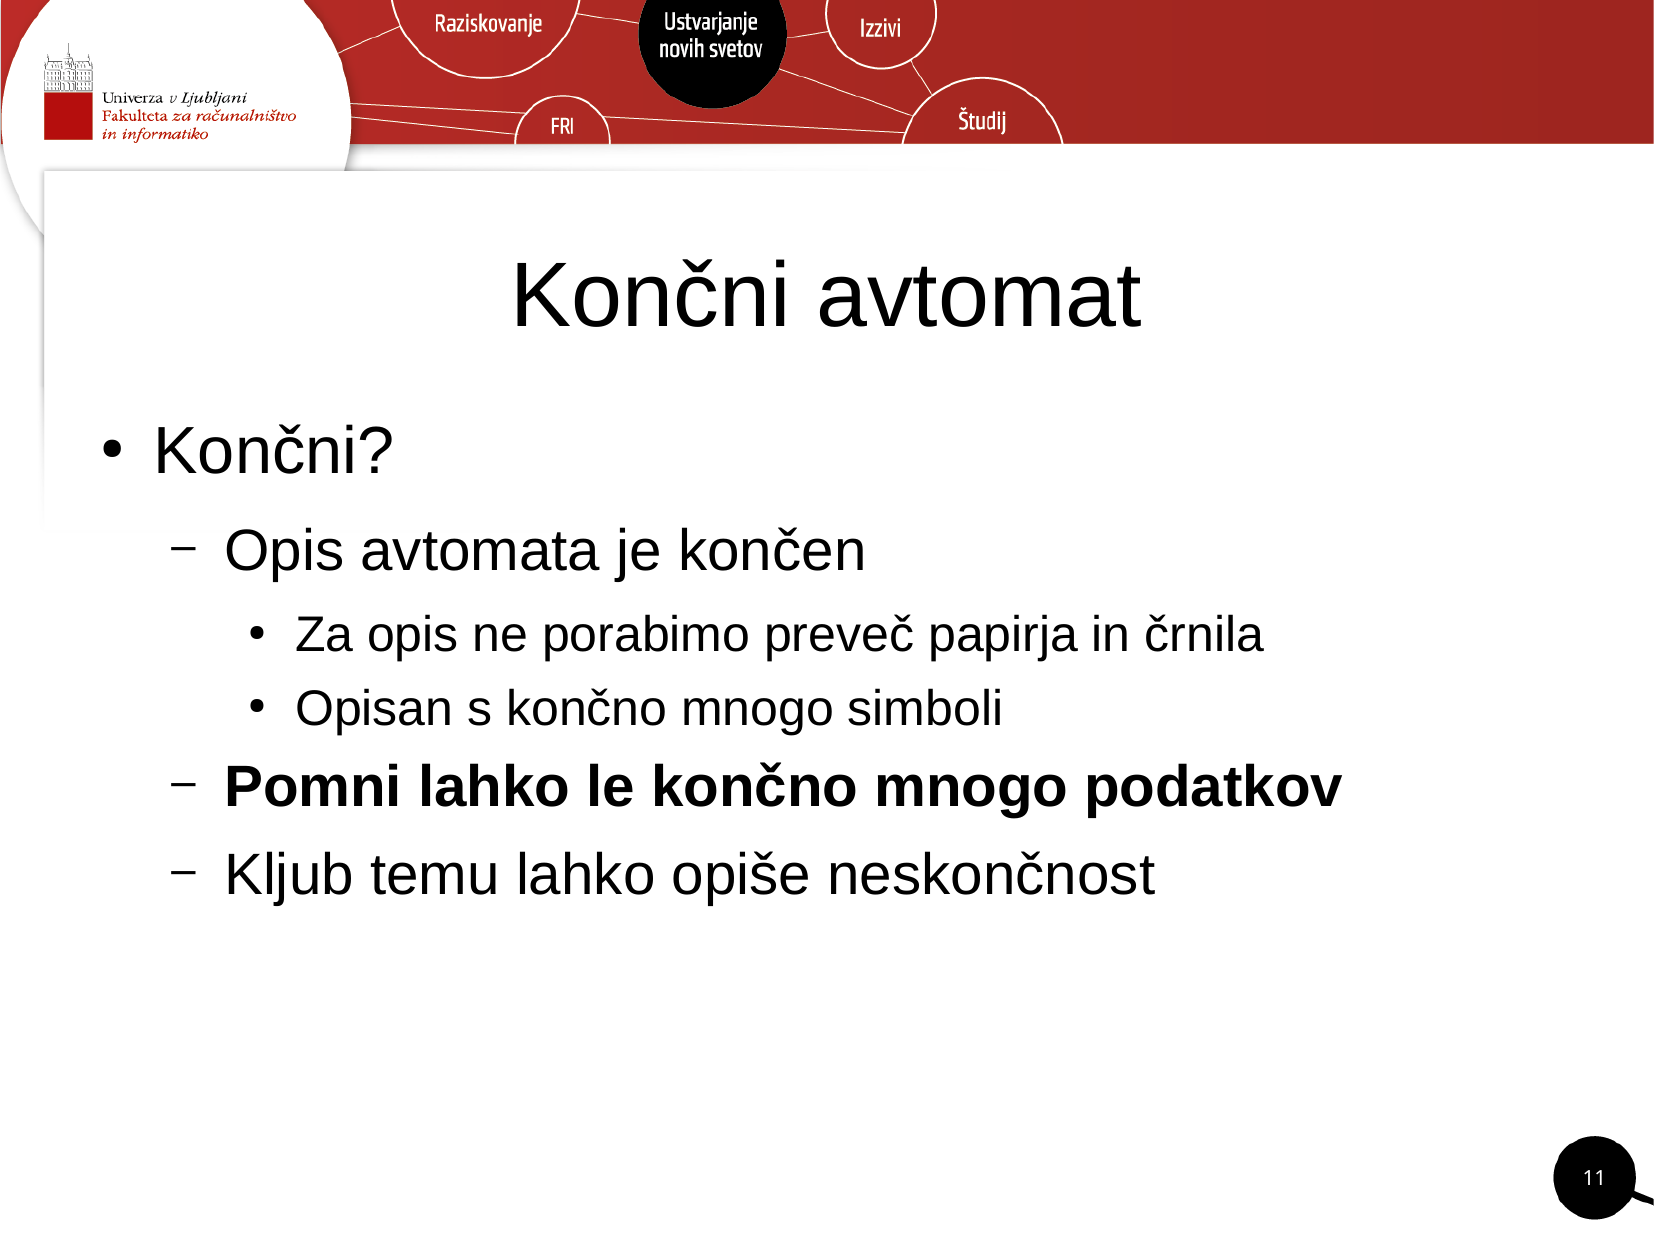

# Končni avtomat
Končni?
Opis avtomata je končen
Za opis ne porabimo preveč papirja in črnila
Opisan s končno mnogo simboli
Pomni lahko le končno mnogo podatkov
Kljub temu lahko opiše neskončnost